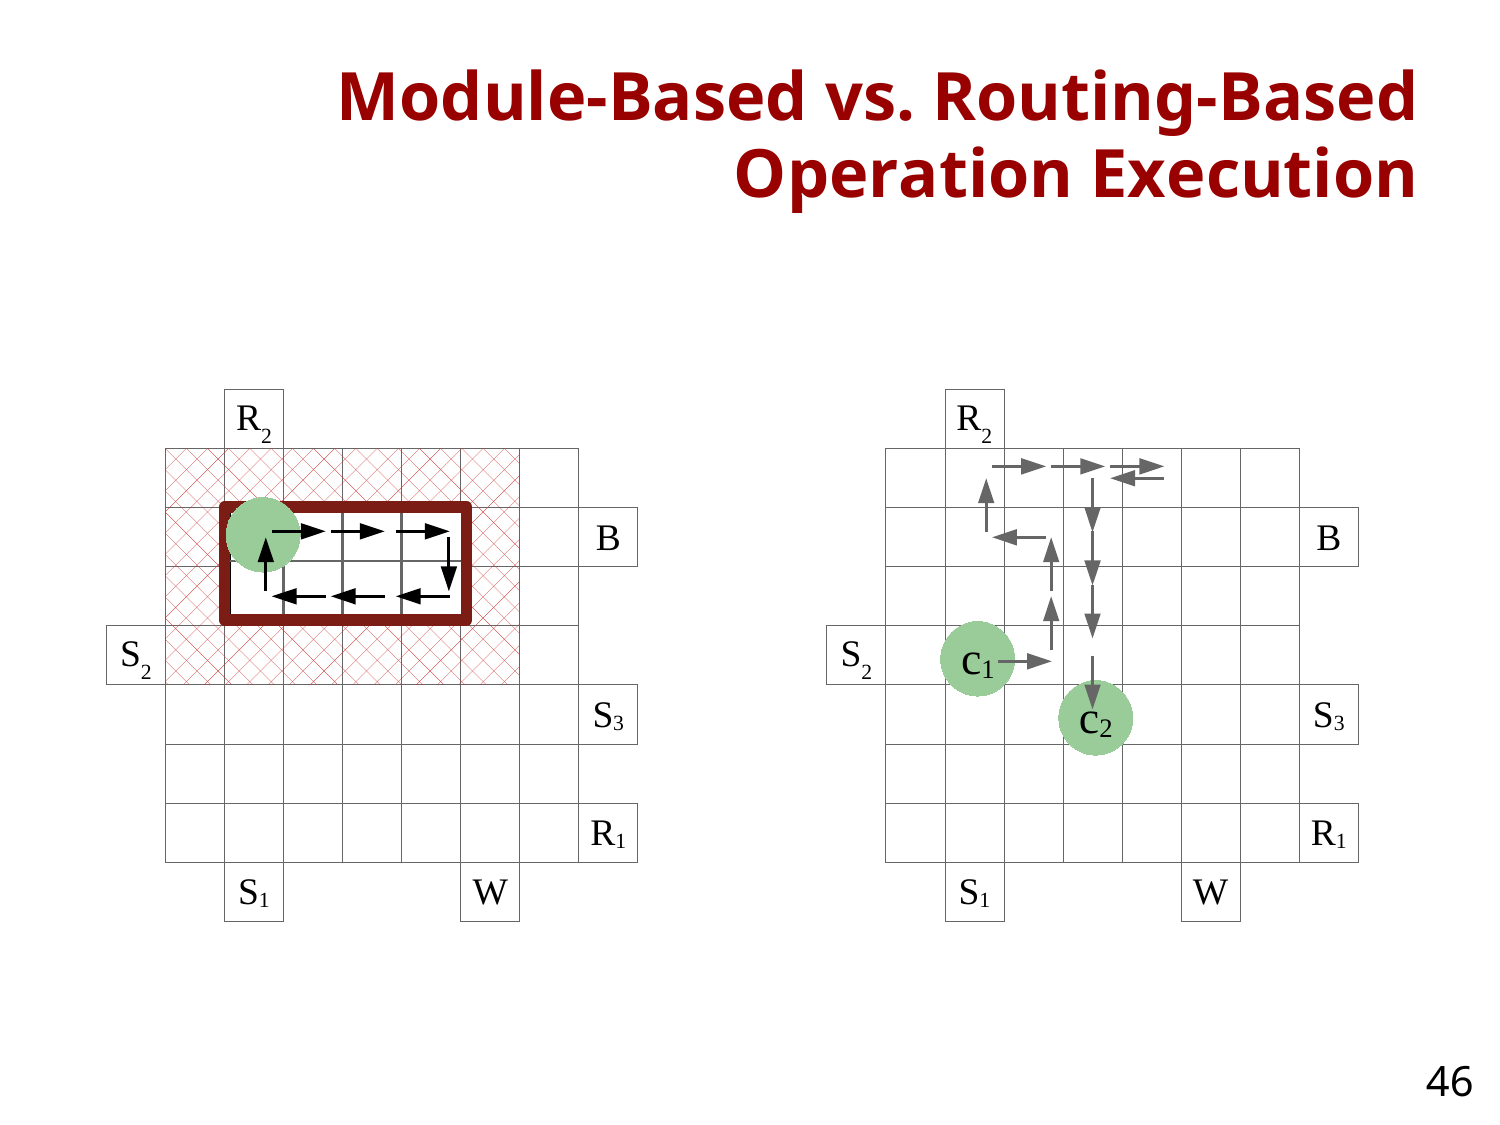

# Module-Based vs. Routing-Based Operation Execution
R2
B
S2
S3
R1
S1
W
R2
B
S2
S3
R1
S1
W
c2
c1